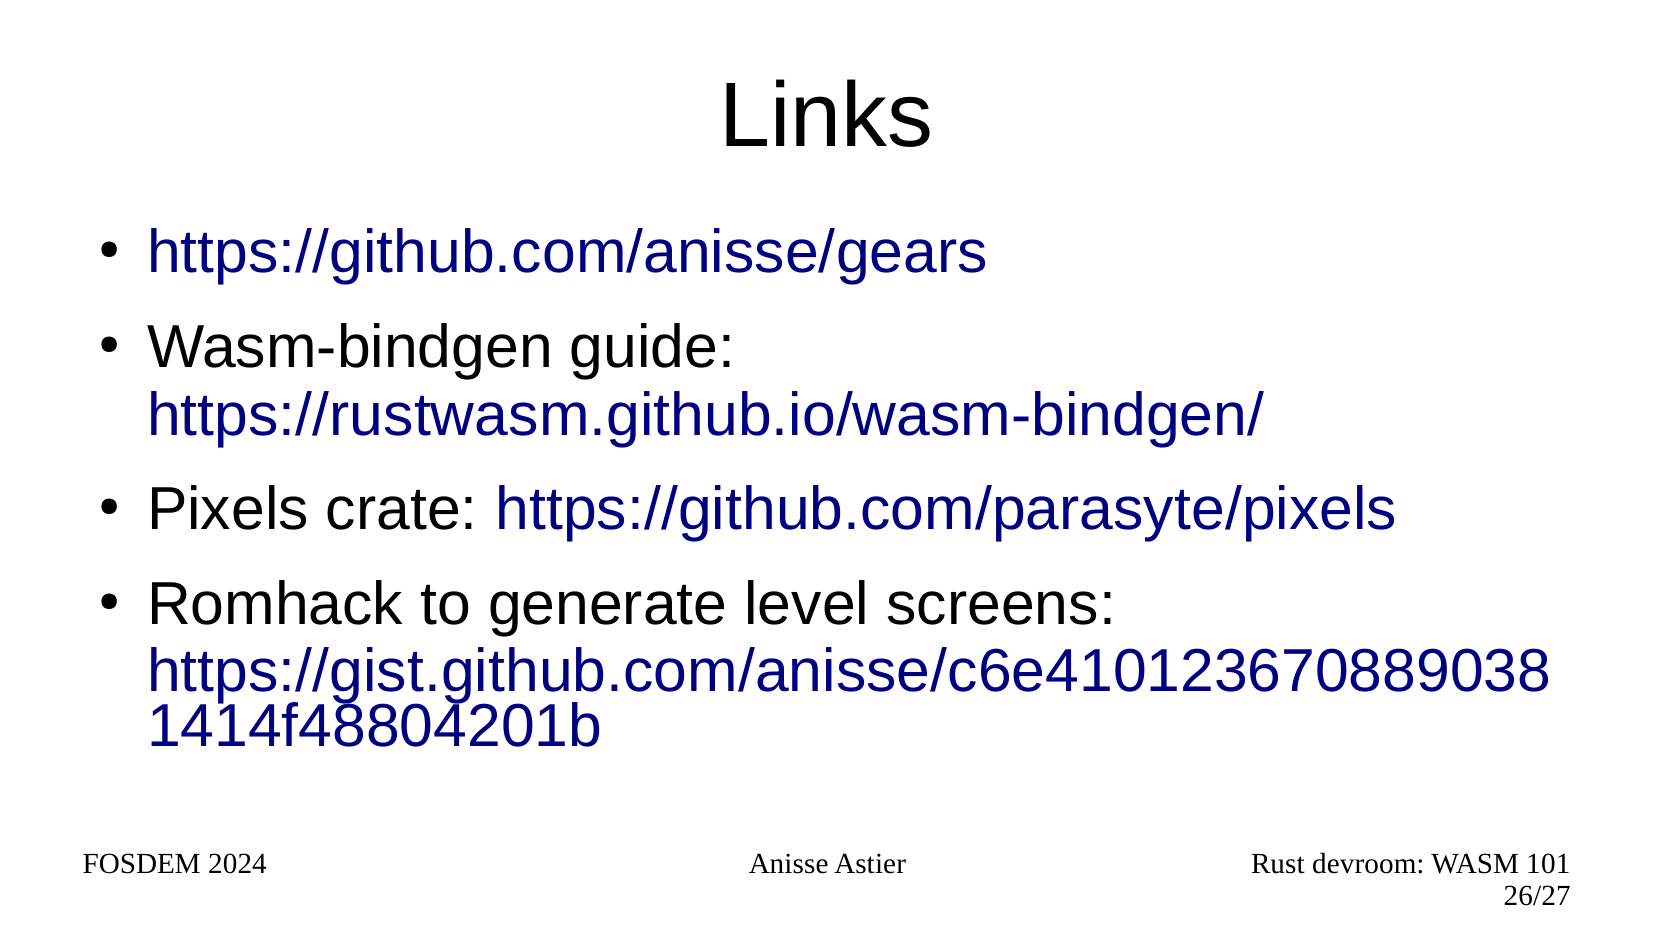

# Links
https://github.com/anisse/gears
Wasm-bindgen guide: https://rustwasm.github.io/wasm-bindgen/
Pixels crate: https://github.com/parasyte/pixels
Romhack to generate level screens: https://gist.github.com/anisse/c6e4101236708890381414f48804201b
26